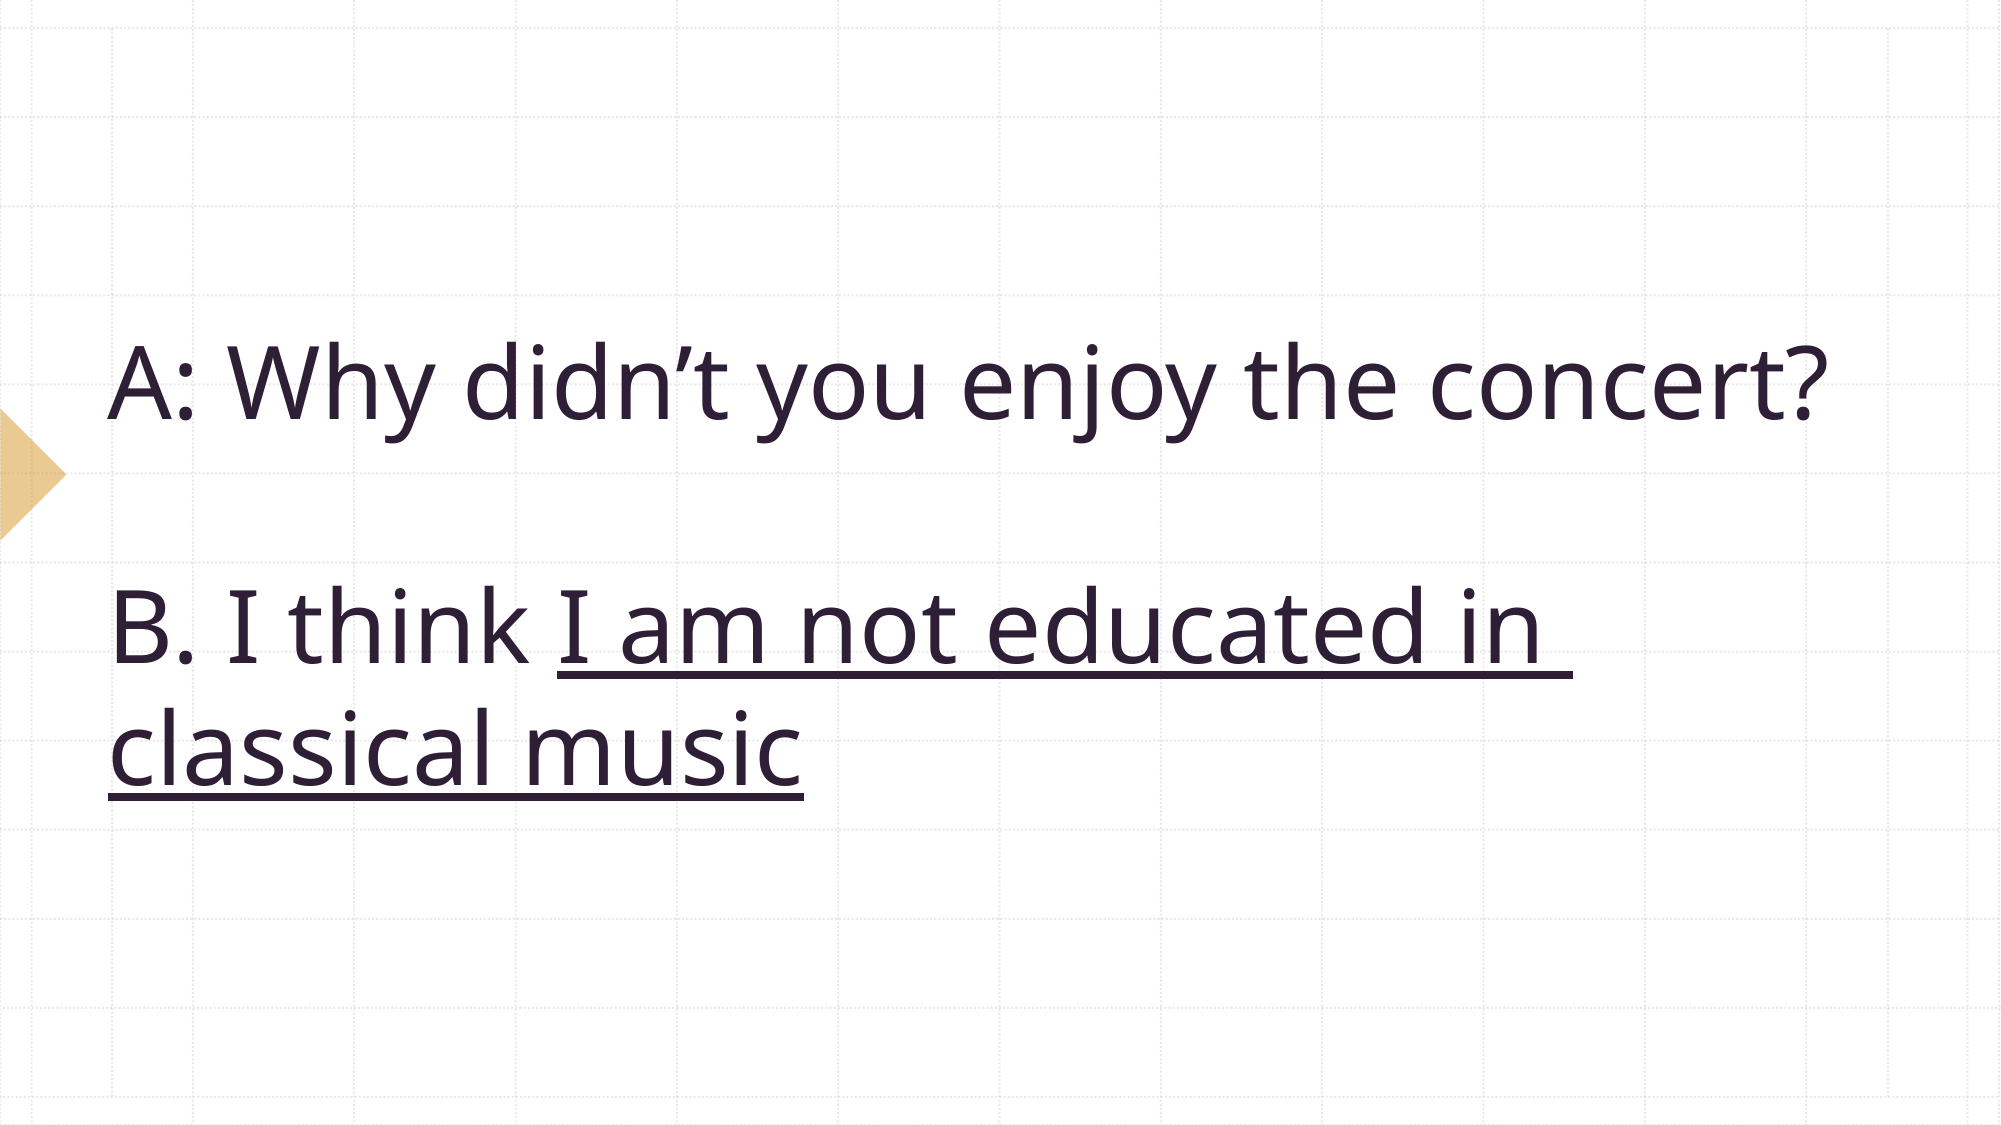

# A: Why didn’t you enjoy the concert? B. I think I am not educated in classical music